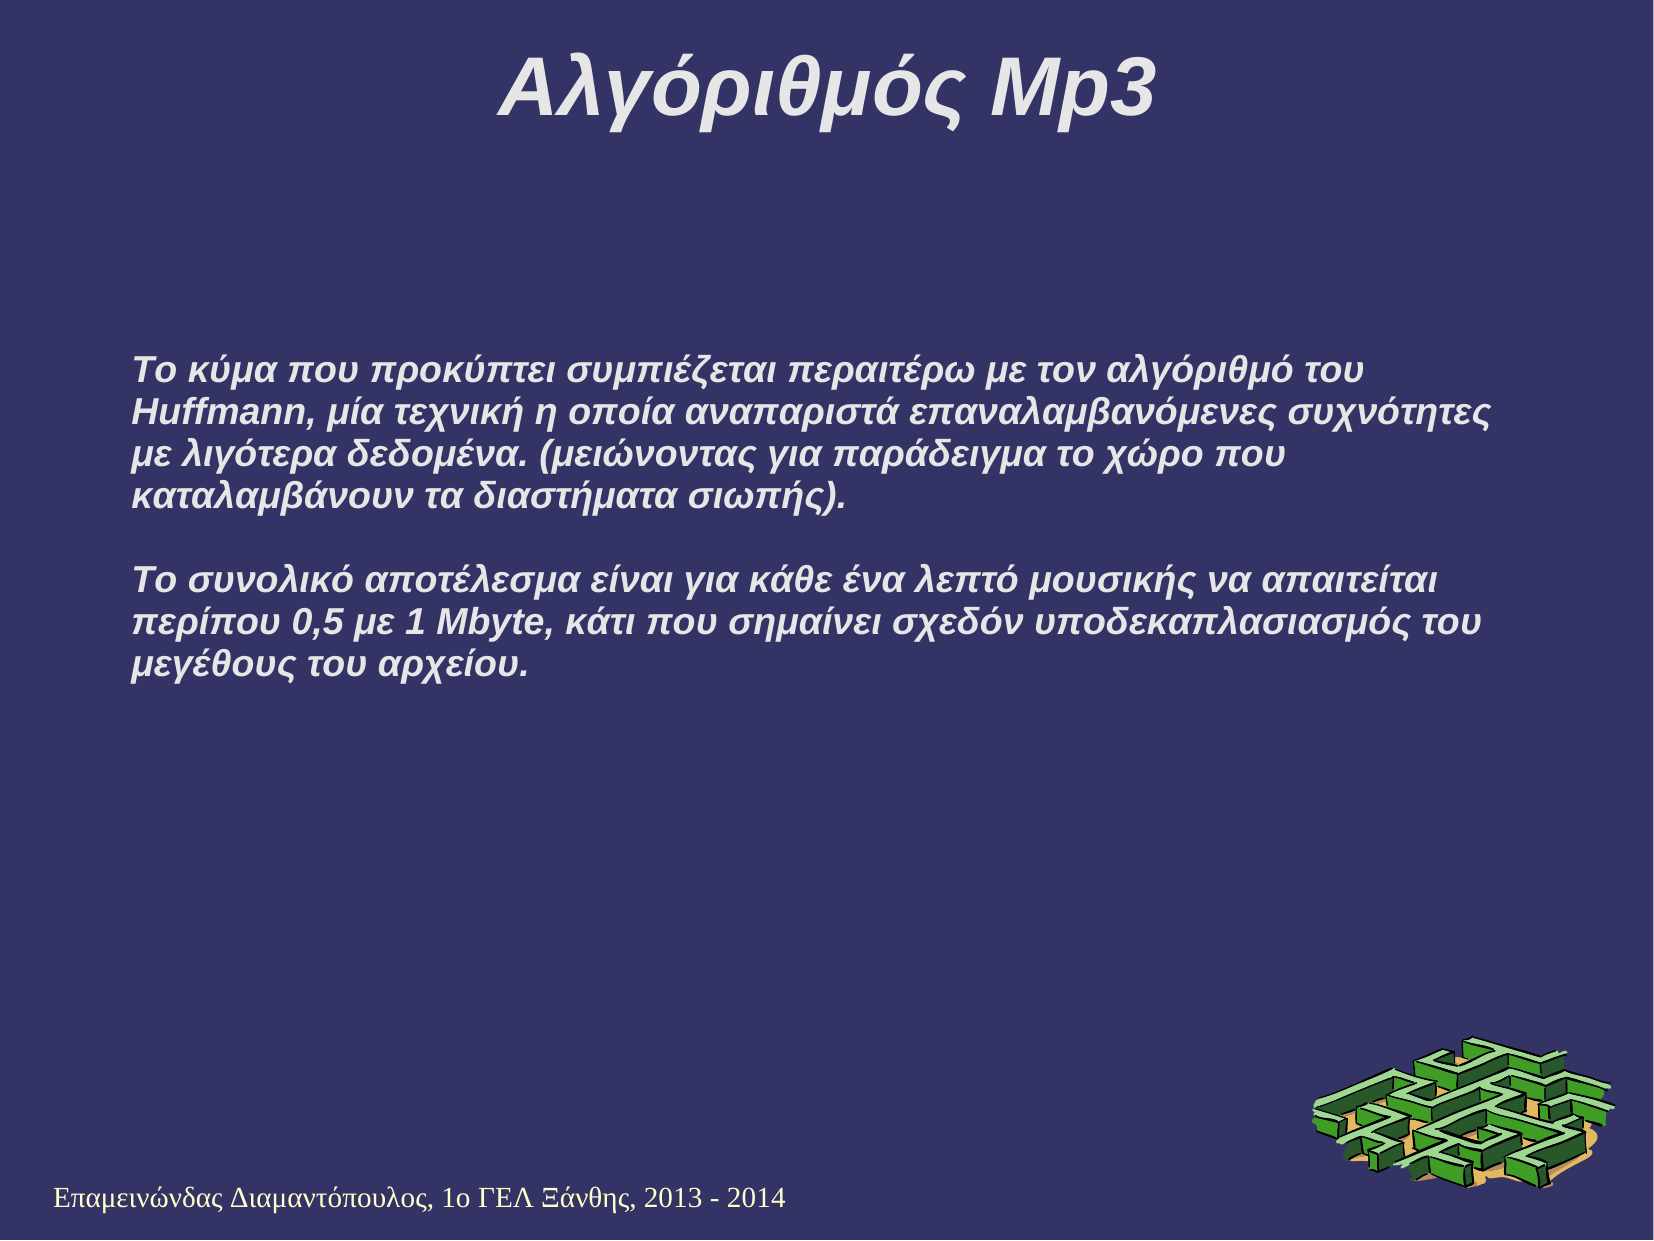

# Αλγόριθμός Mp3
Το κύμα που προκύπτει συμπιέζεται περαιτέρω με τον αλγόριθμό του Huffmann, μία τεχνική η οποία αναπαριστά επαναλαμβανόμενες συχνότητες με λιγότερα δεδομένα. (μειώνοντας για παράδειγμα το χώρο που καταλαμβάνουν τα διαστήματα σιωπής).
Το συνολικό αποτέλεσμα είναι για κάθε ένα λεπτό μουσικής να απαιτείται περίπου 0,5 με 1 Μbyte, κάτι που σημαίνει σχεδόν υποδεκαπλασιασμός του μεγέθους του αρχείου.